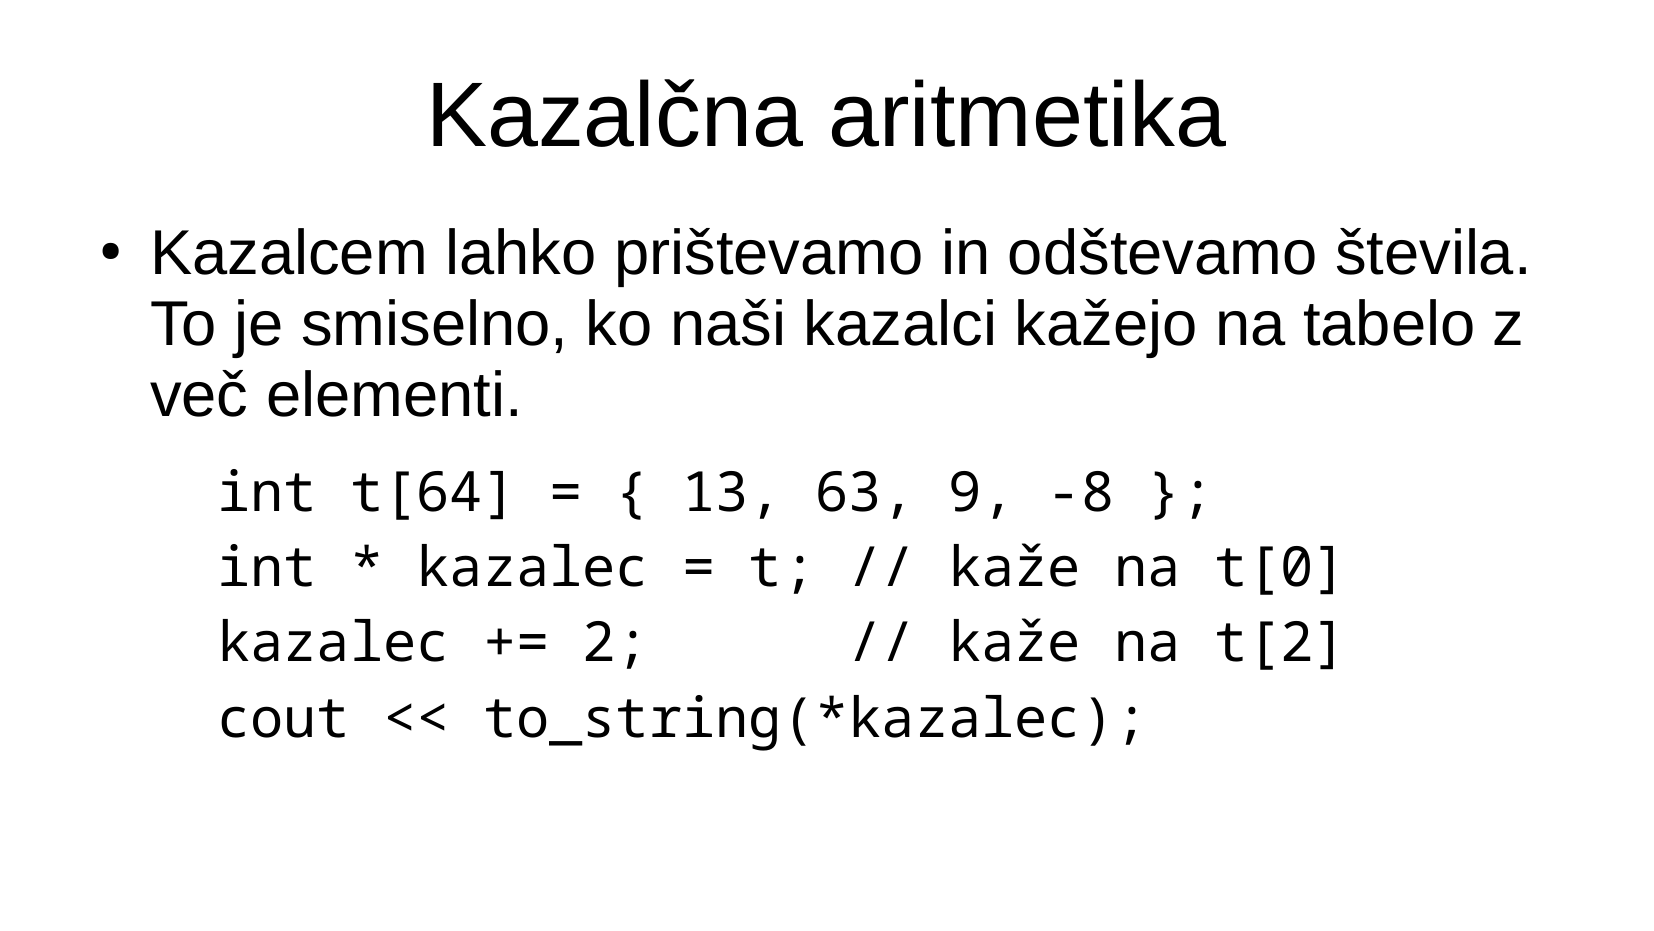

# Kazalčna aritmetika
Kazalcem lahko prištevamo in odštevamo števila. To je smiselno, ko naši kazalci kažejo na tabelo z več elementi.
int t[64] = { 13, 63, 9, -8 };
int * kazalec = t; // kaže na t[0]
kazalec += 2; // kaže na t[2]
cout << to_string(*kazalec);